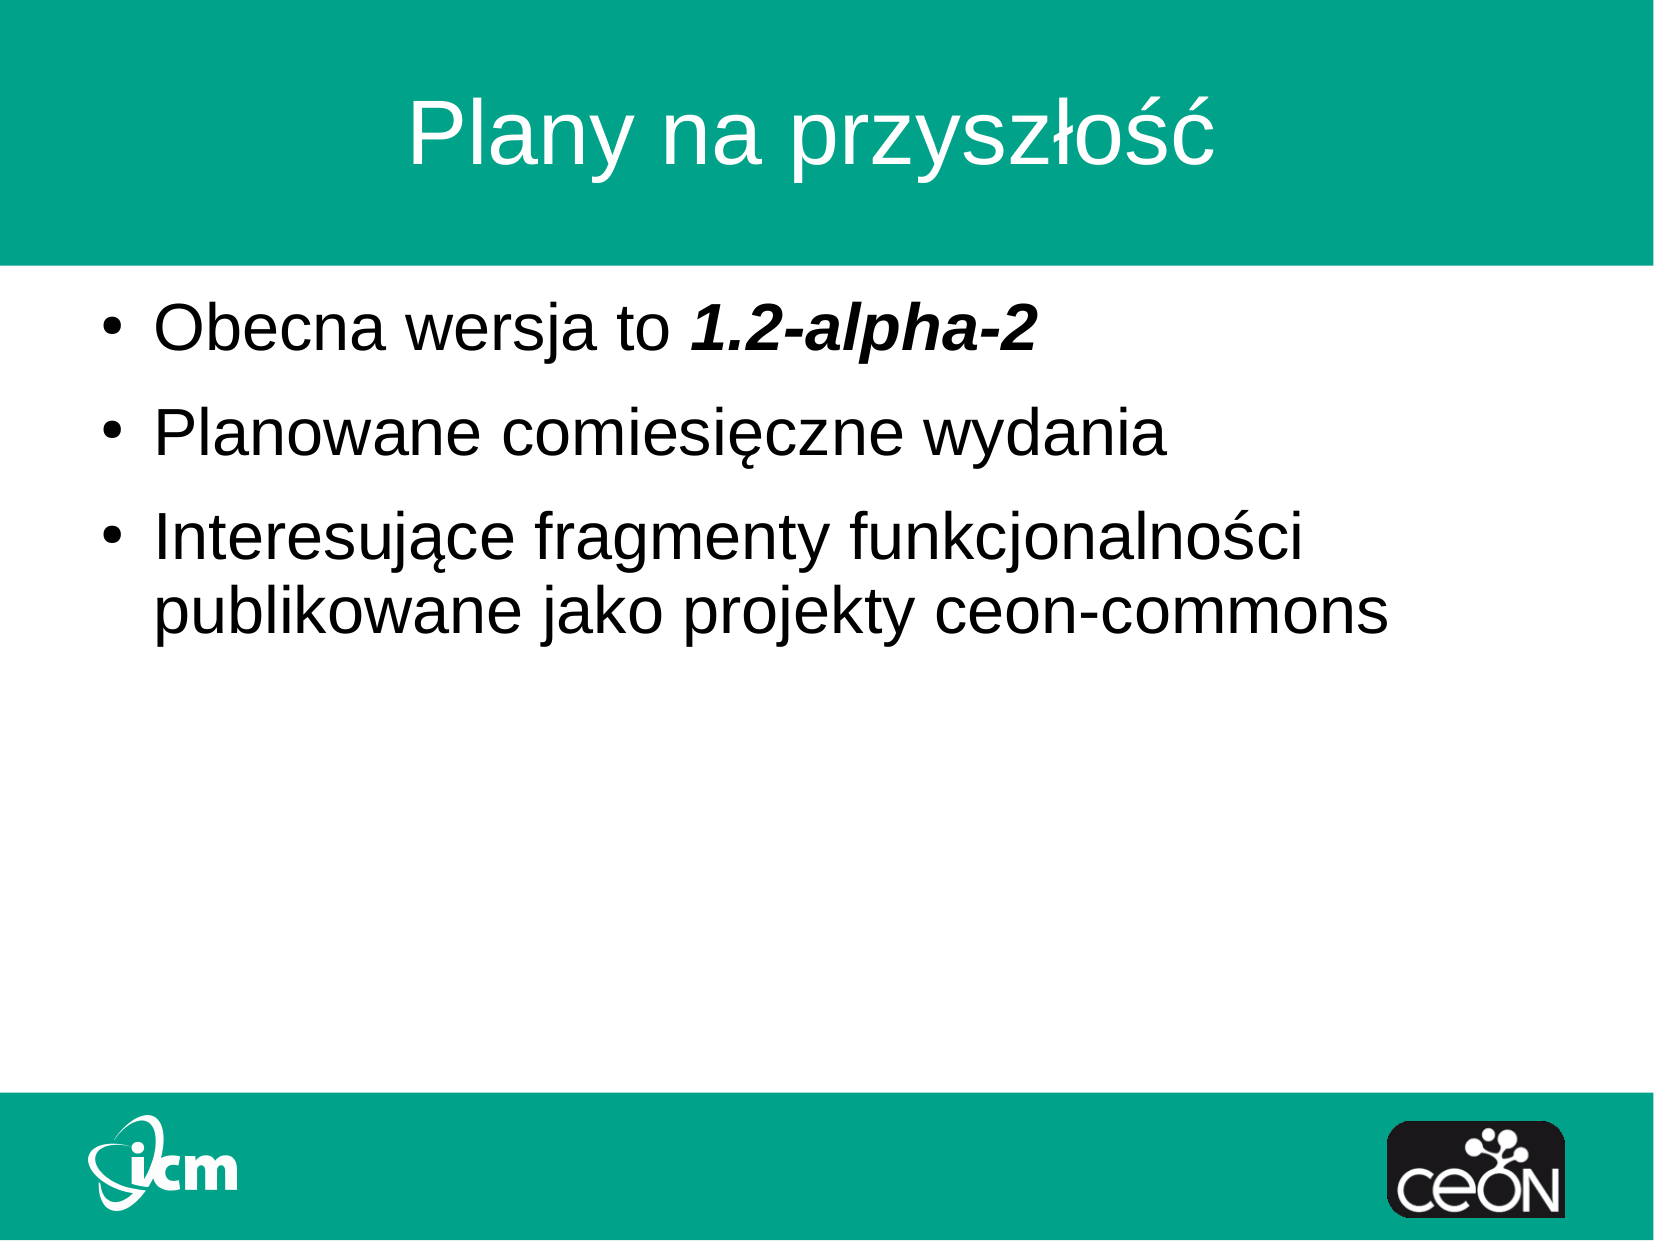

# Plany na przyszłość
Obecna wersja to 1.2-alpha-2
Planowane comiesięczne wydania
Interesujące fragmenty funkcjonalności publikowane jako projekty ceon-commons